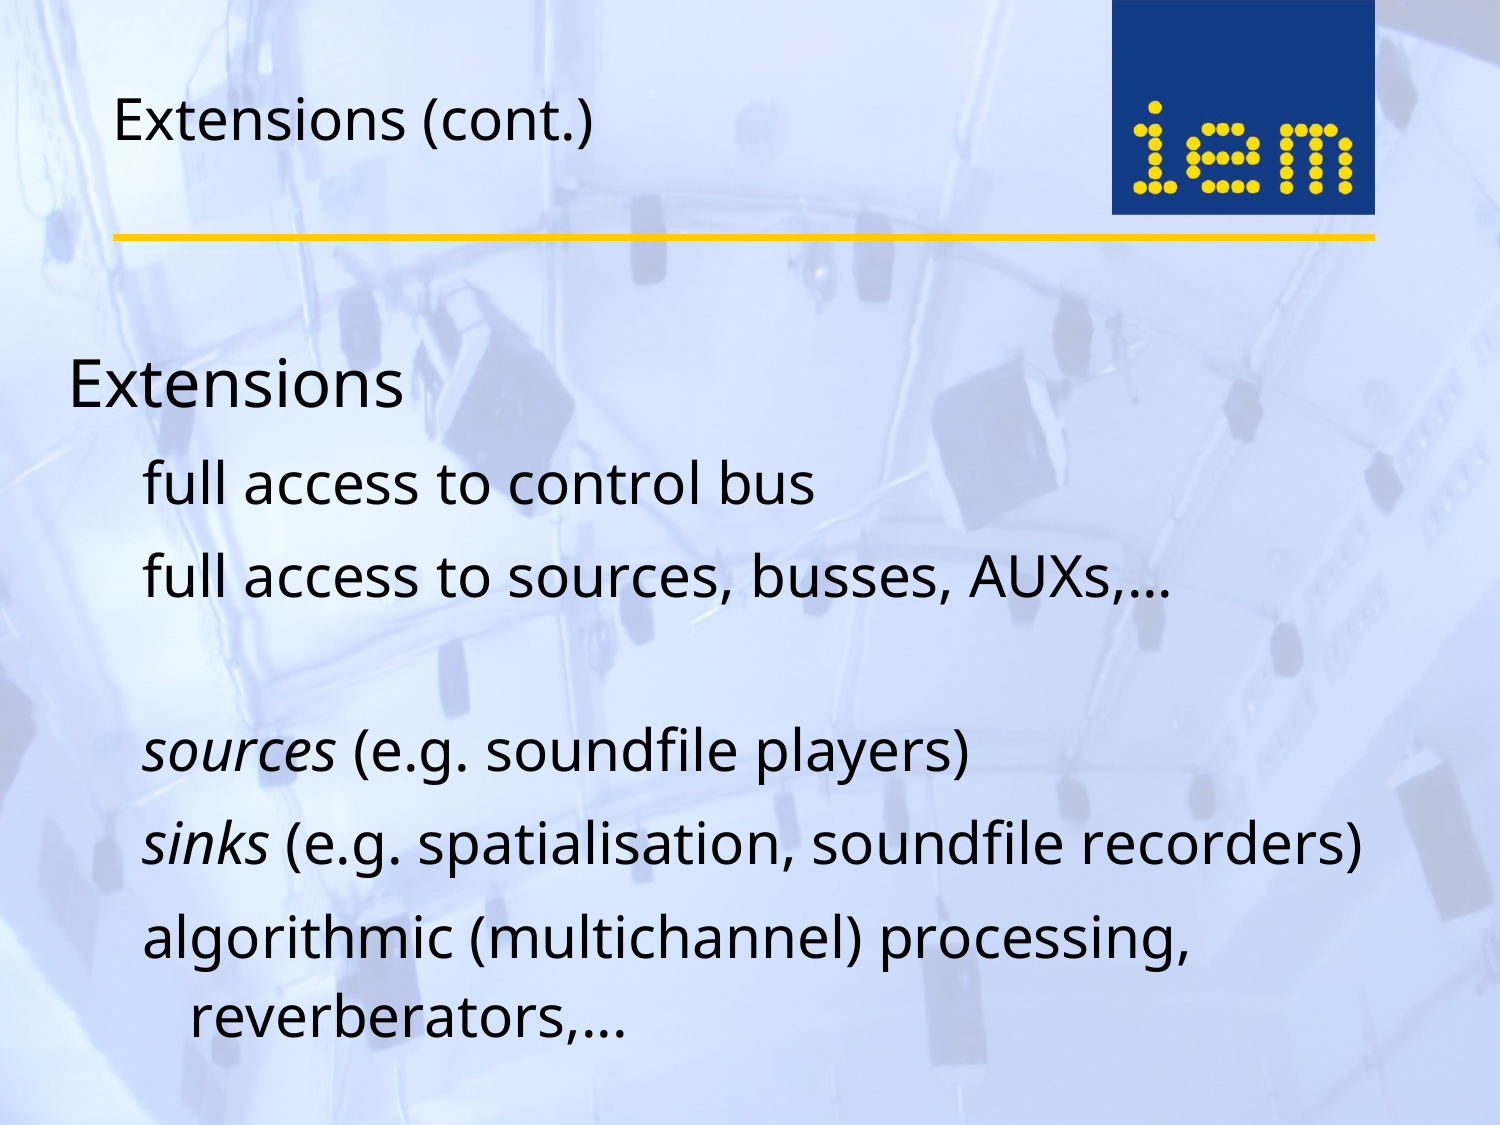

# Extensions (cont.)
Extensions
full access to control bus
full access to sources, busses, AUXs,...
sources (e.g. soundfile players)
sinks (e.g. spatialisation, soundfile recorders)
algorithmic (multichannel) processing, reverberators,...